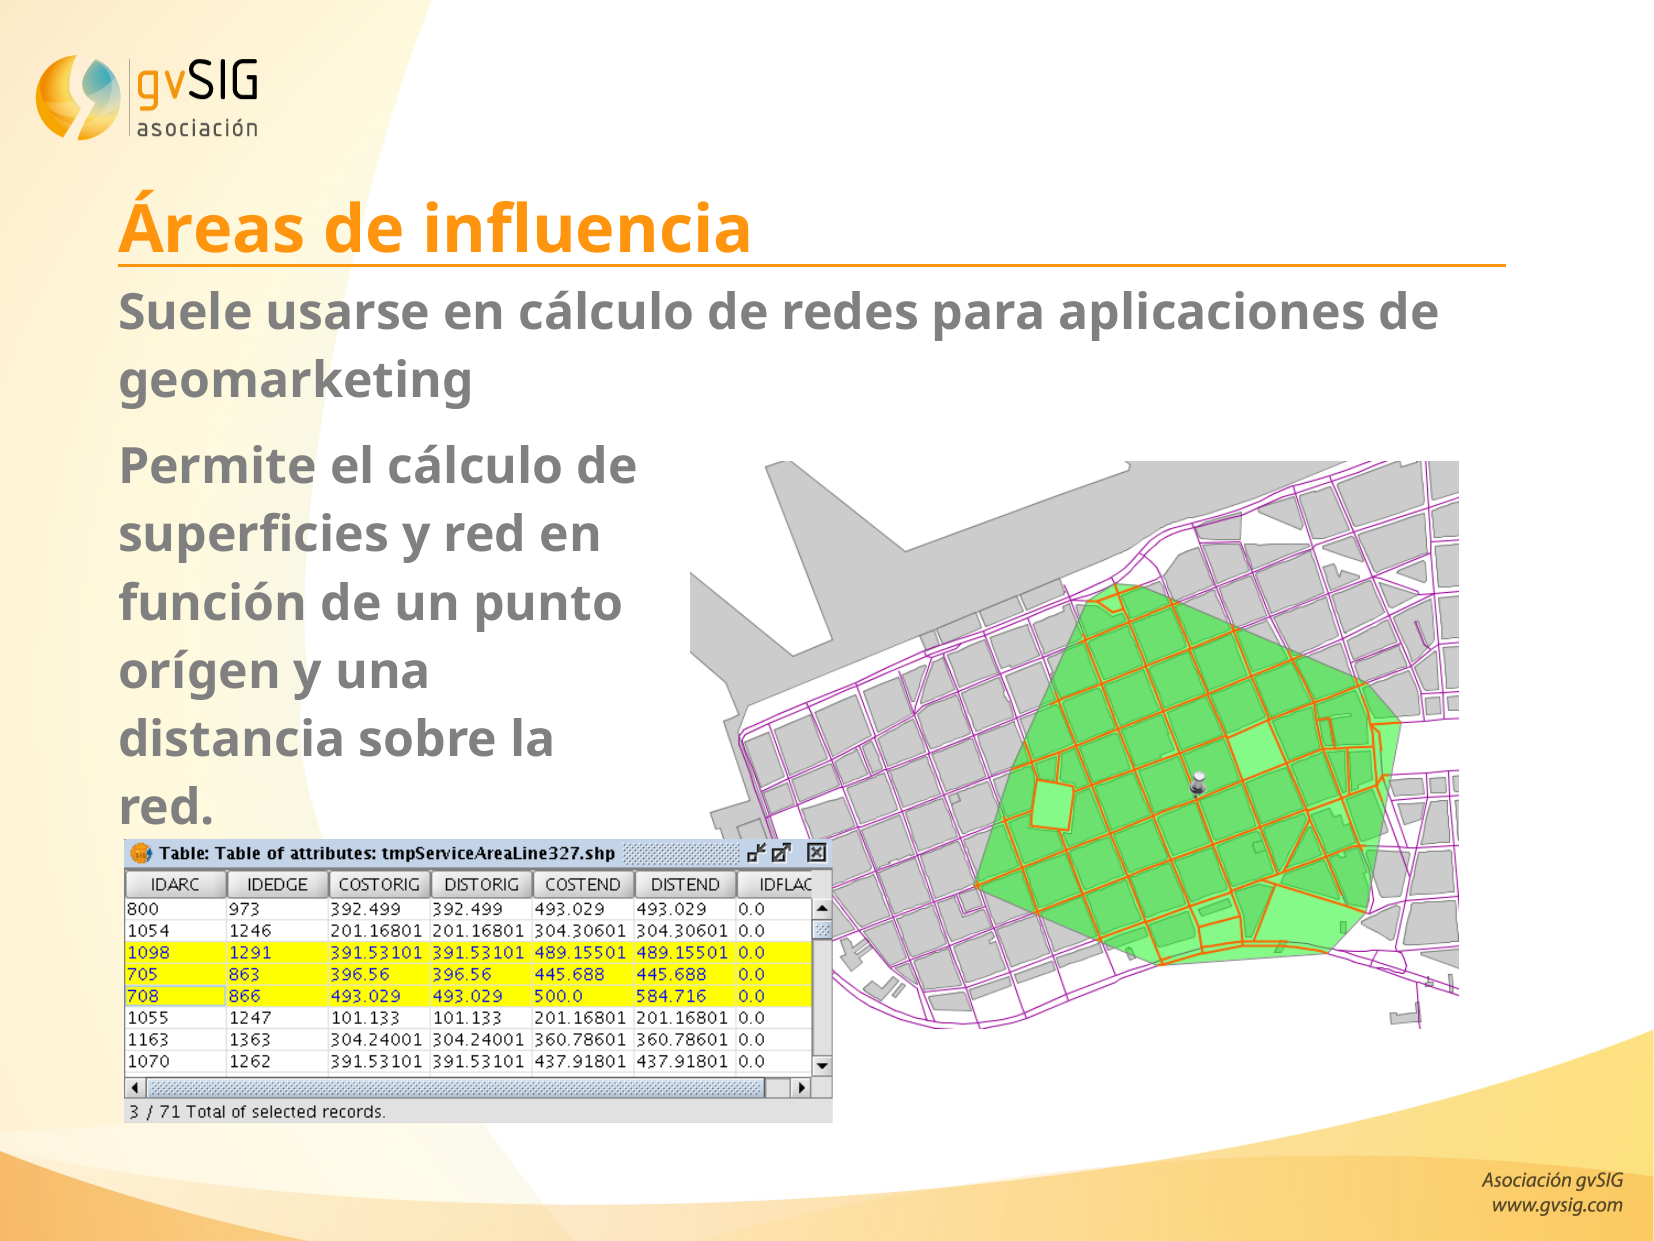

# Áreas de influencia
Suele usarse en cálculo de redes para aplicaciones de geomarketing
Permite el cálculo de superficies y red en función de un punto orígen y una distancia sobre la red.